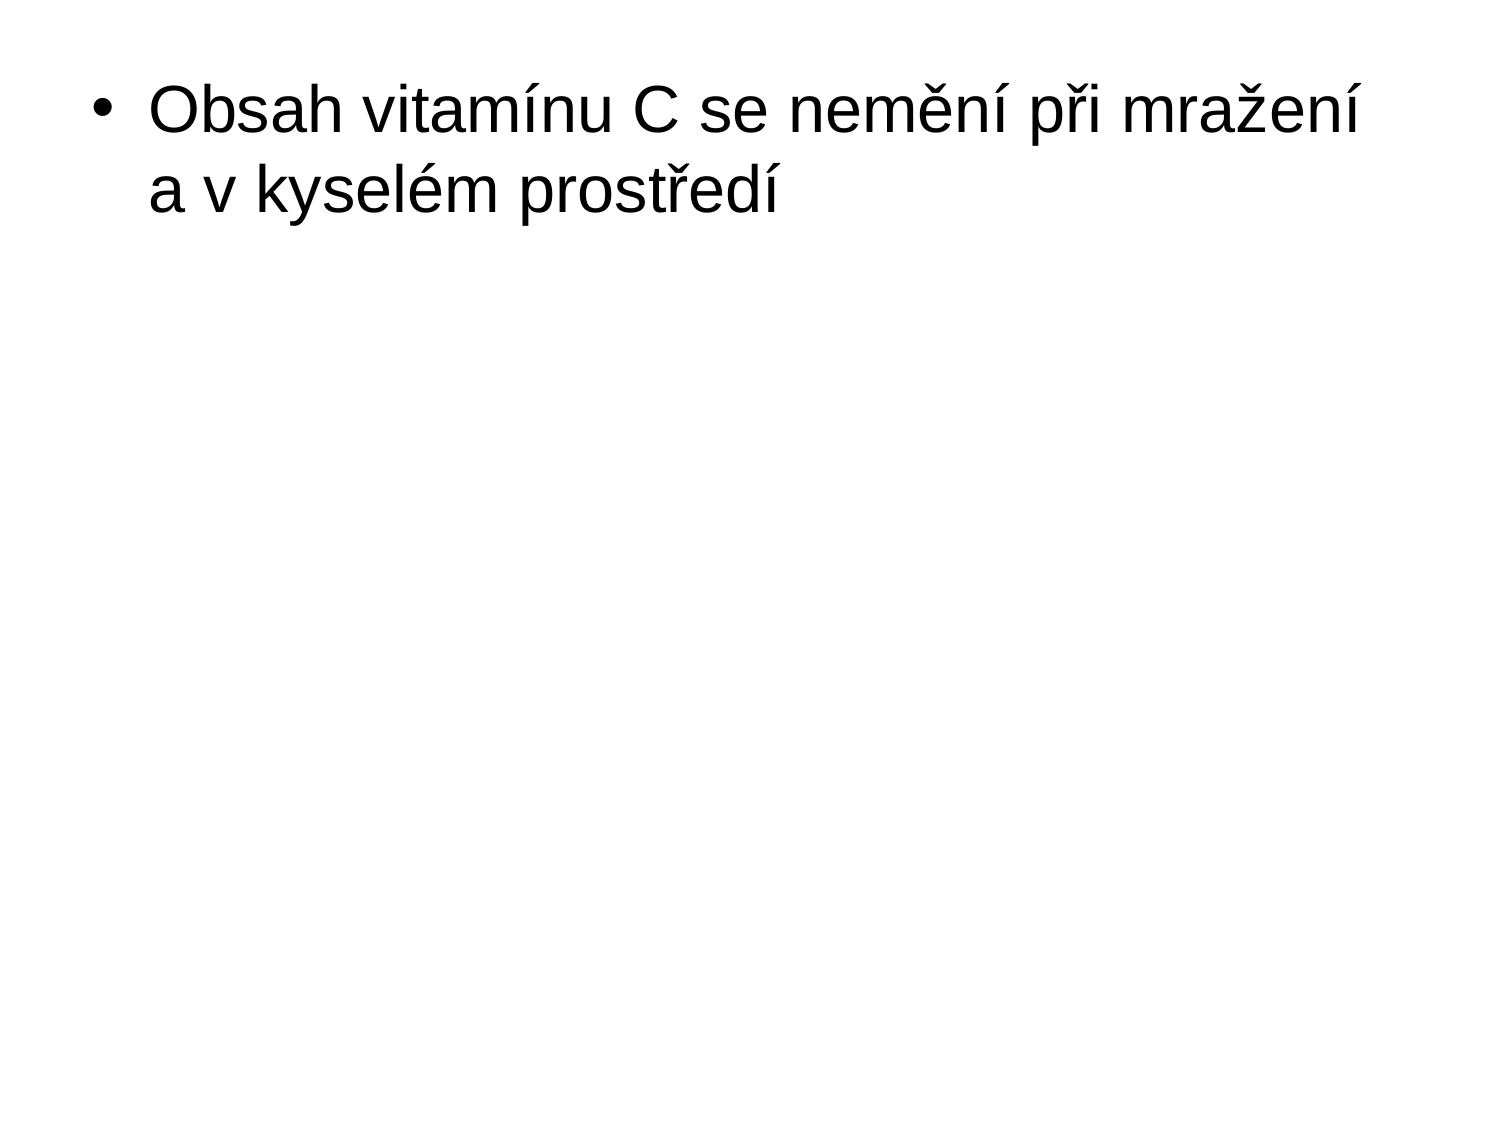

# Obsah vitamínu C se nemění při mražení a v kyselém prostředí